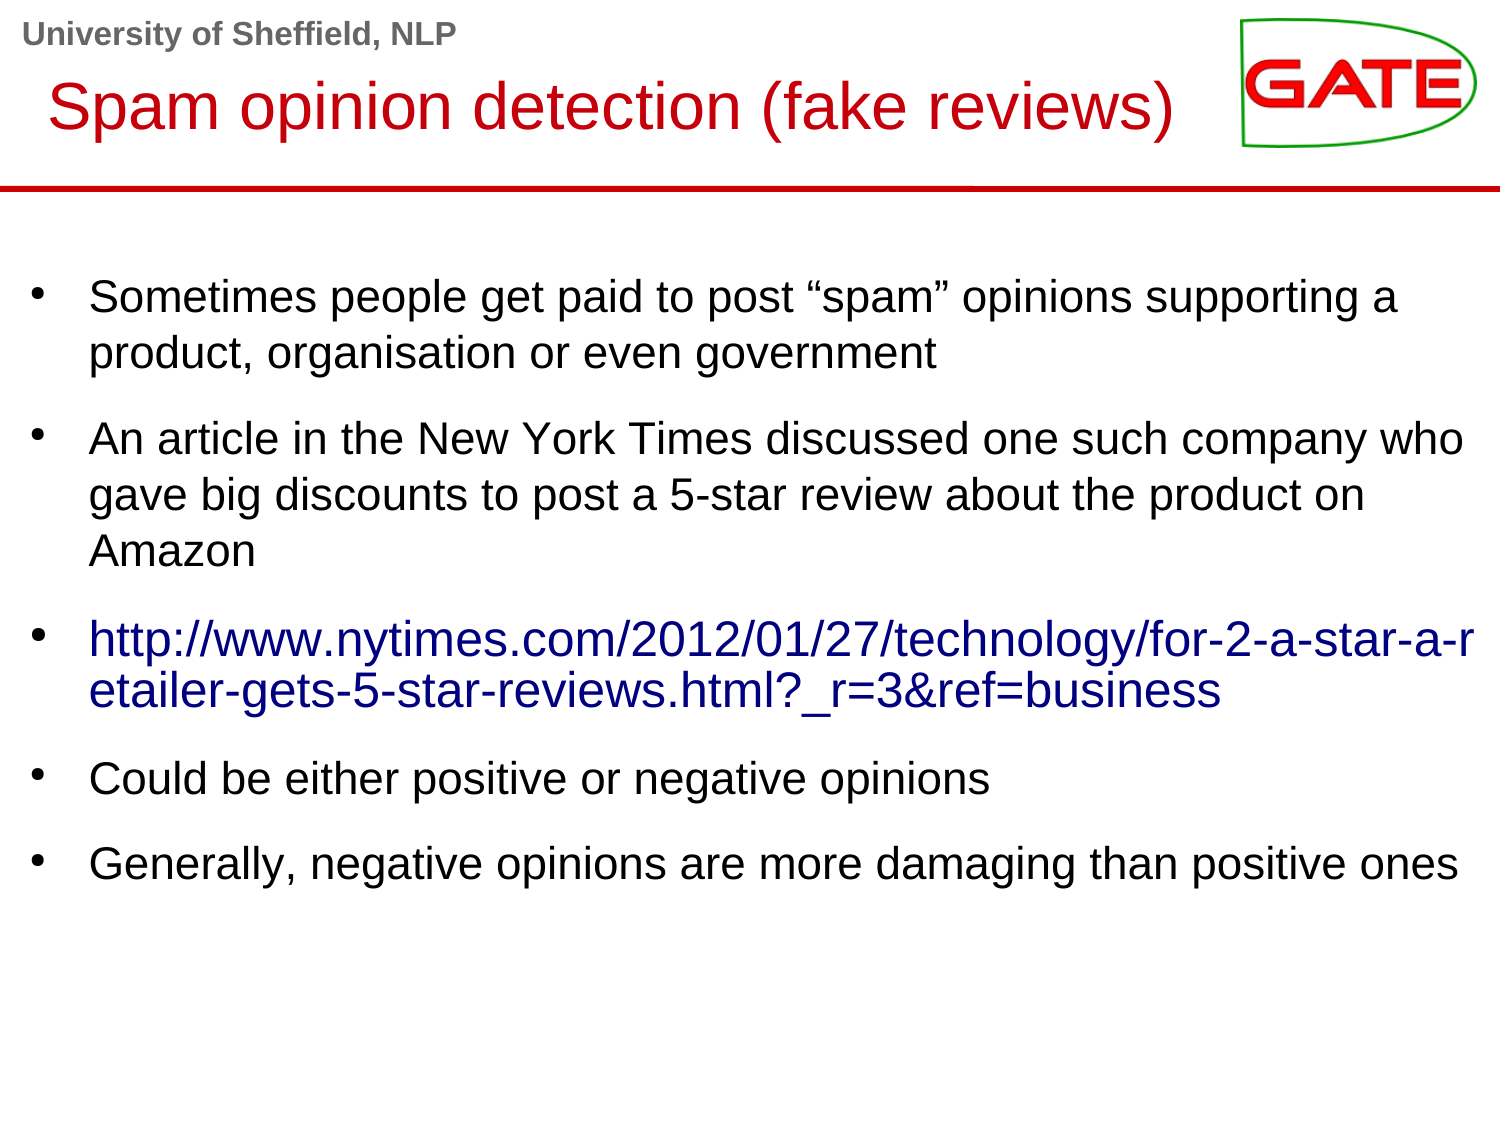

# Spam opinion detection (fake reviews)
Sometimes people get paid to post “spam” opinions supporting a product, organisation or even government
An article in the New York Times discussed one such company who gave big discounts to post a 5-star review about the product on Amazon
http://www.nytimes.com/2012/01/27/technology/for-2-a-star-a-retailer-gets-5-star-reviews.html?_r=3&ref=business
Could be either positive or negative opinions
Generally, negative opinions are more damaging than positive ones